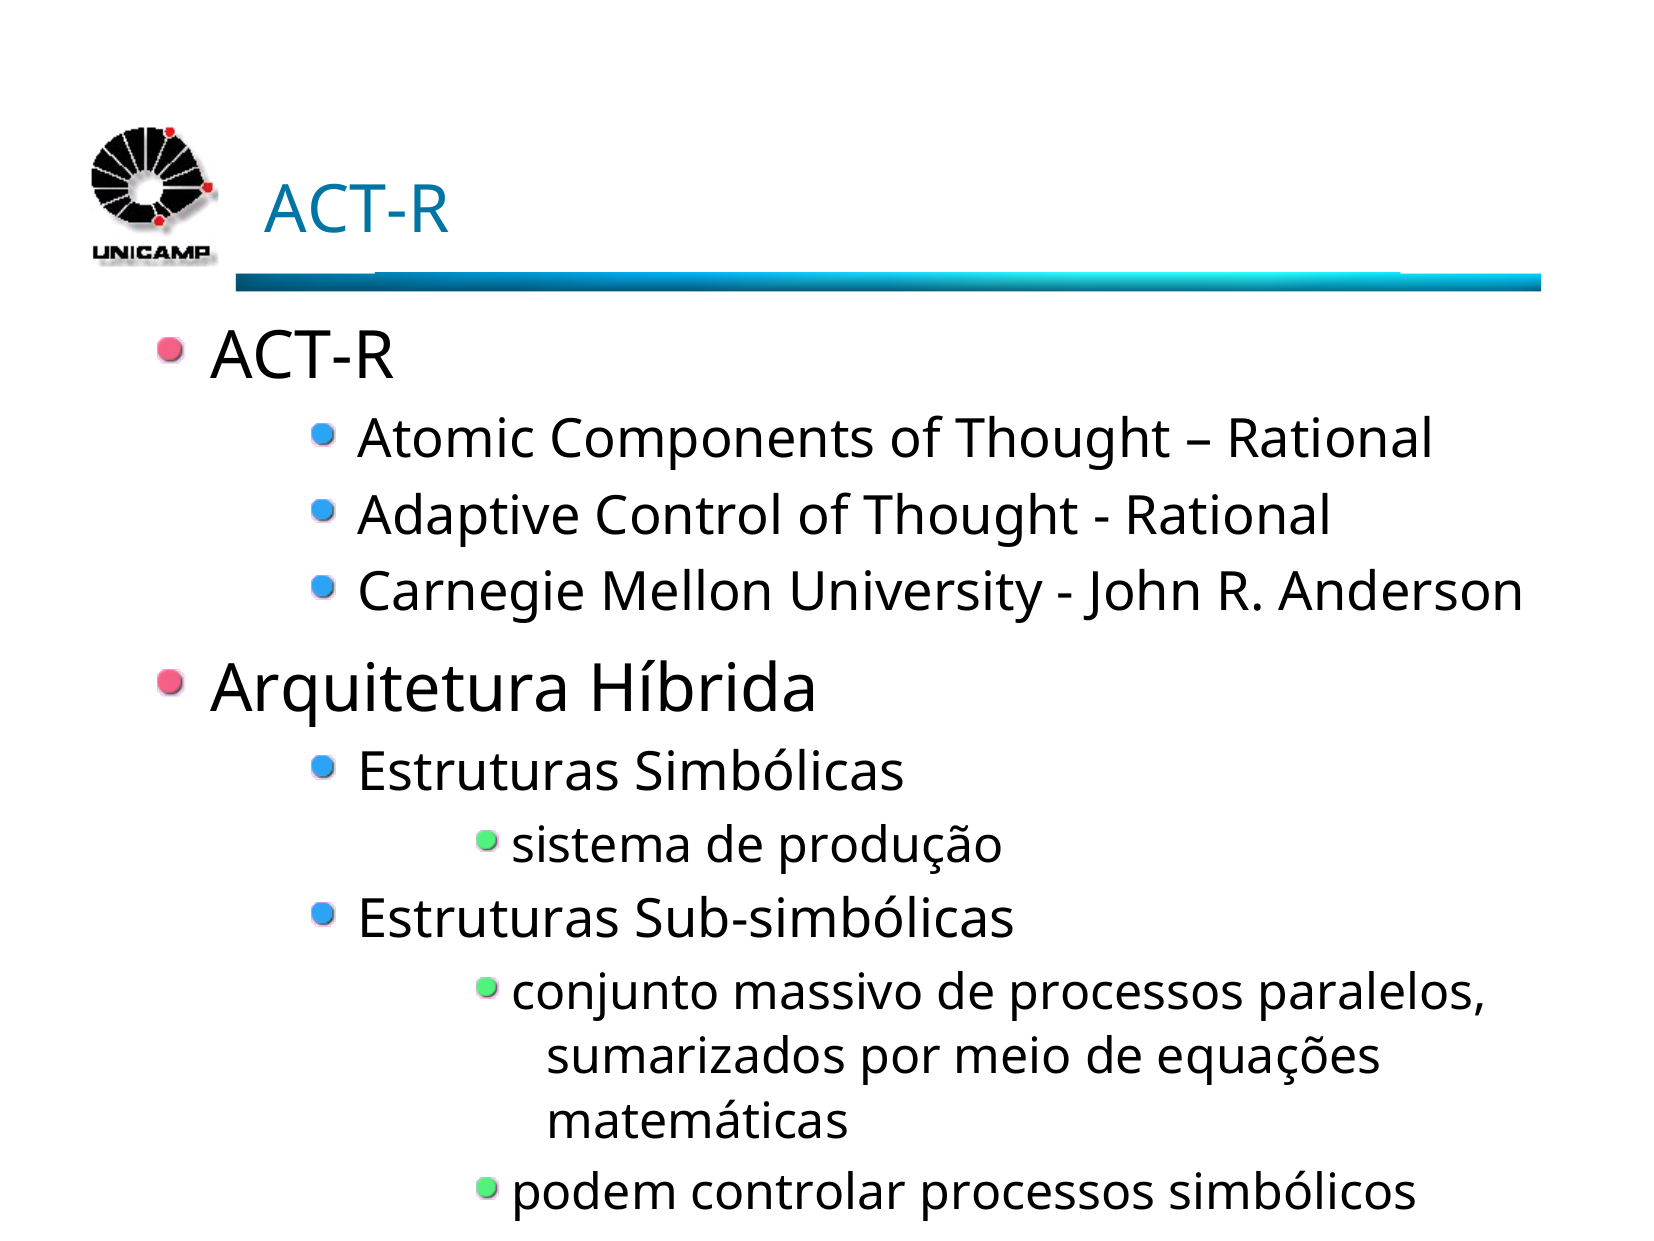

# ACT-R
ACT-R
Atomic Components of Thought – Rational
Adaptive Control of Thought - Rational
Carnegie Mellon University - John R. Anderson
Arquitetura Híbrida
Estruturas Simbólicas
sistema de produção
Estruturas Sub-simbólicas
conjunto massivo de processos paralelos, sumarizados por meio de equações matemáticas
podem controlar processos simbólicos
funções de utilidade
processos de aprendizagem